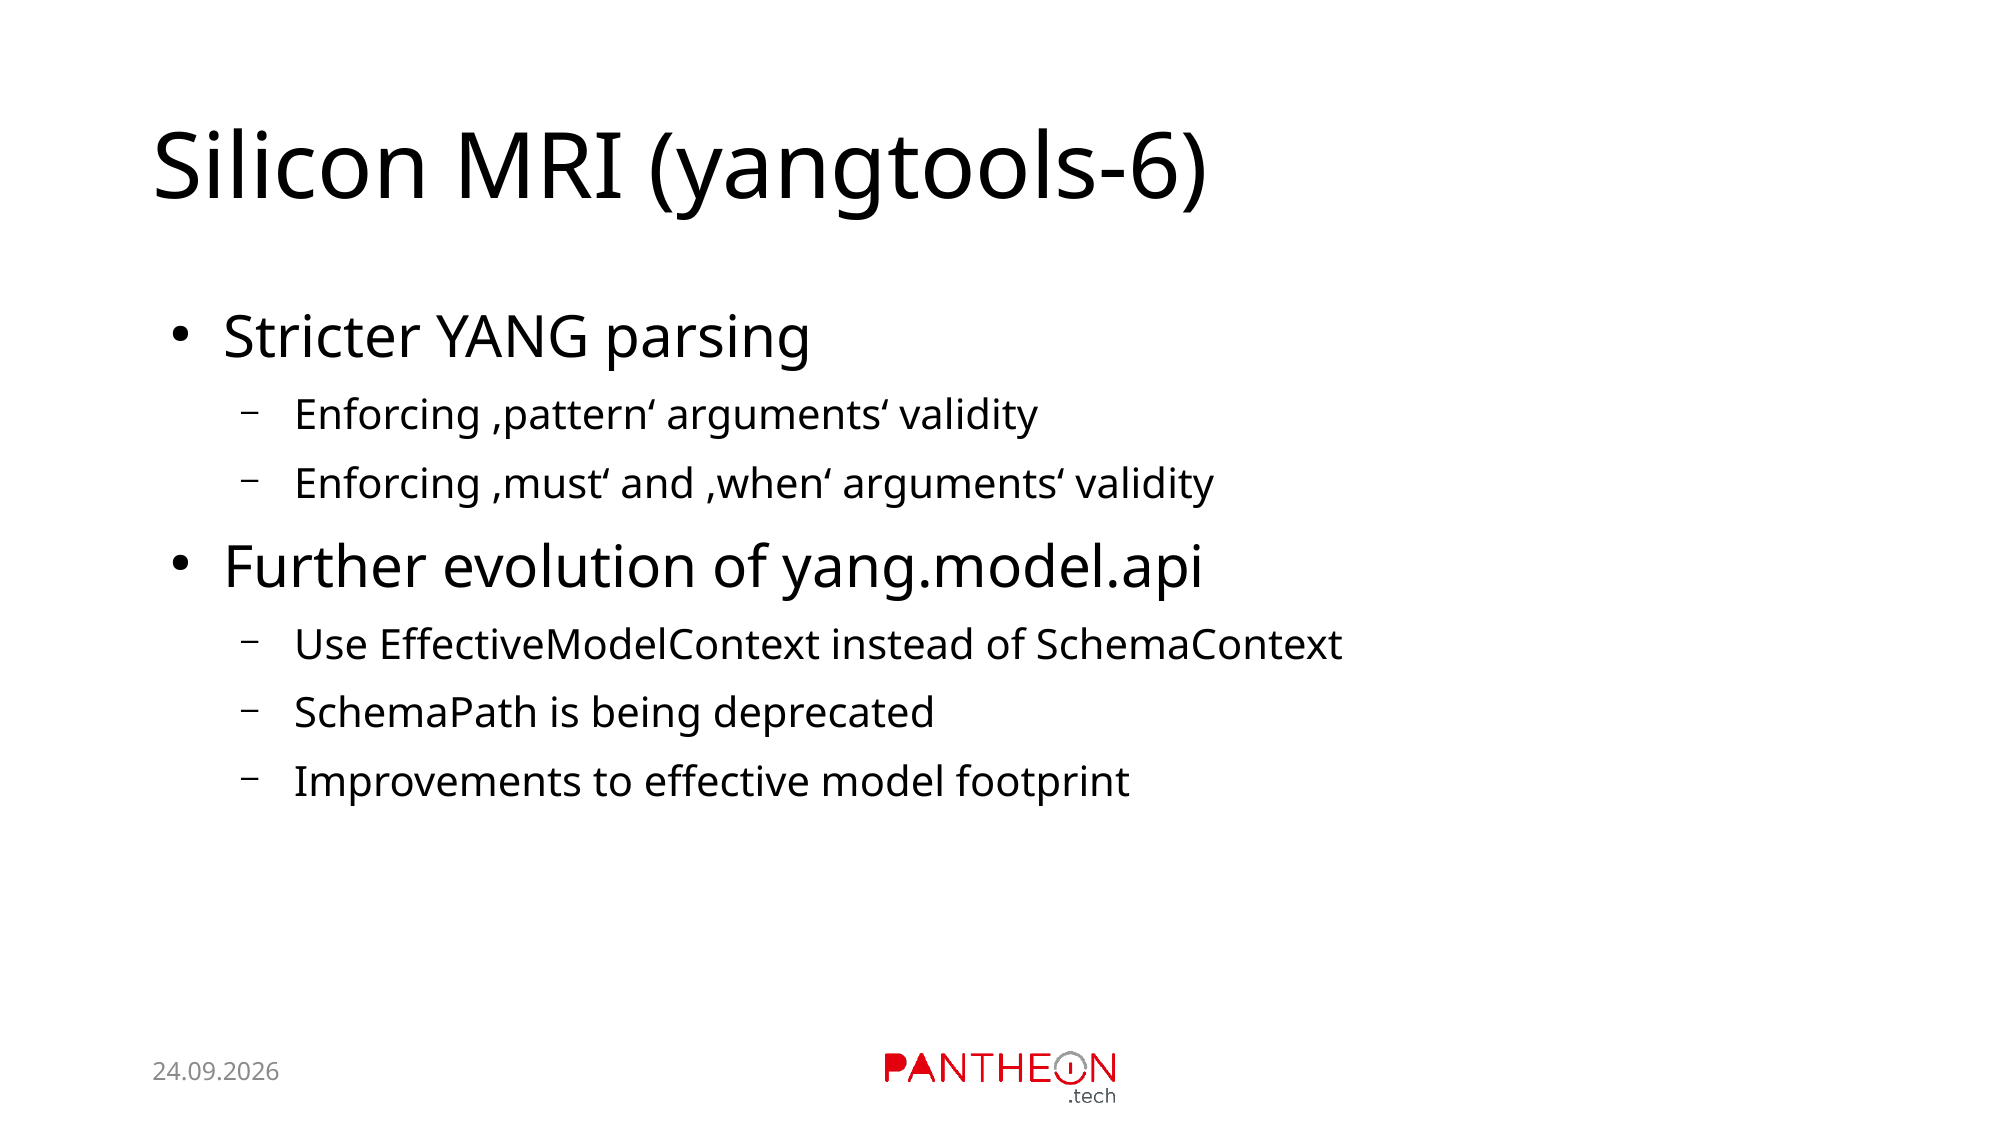

# Silicon MRI (yangtools-6)
Stricter YANG parsing
Enforcing ‚pattern‘ arguments‘ validity
Enforcing ‚must‘ and ‚when‘ arguments‘ validity
Further evolution of yang.model.api
Use EffectiveModelContext instead of SchemaContext
SchemaPath is being deprecated
Improvements to effective model footprint